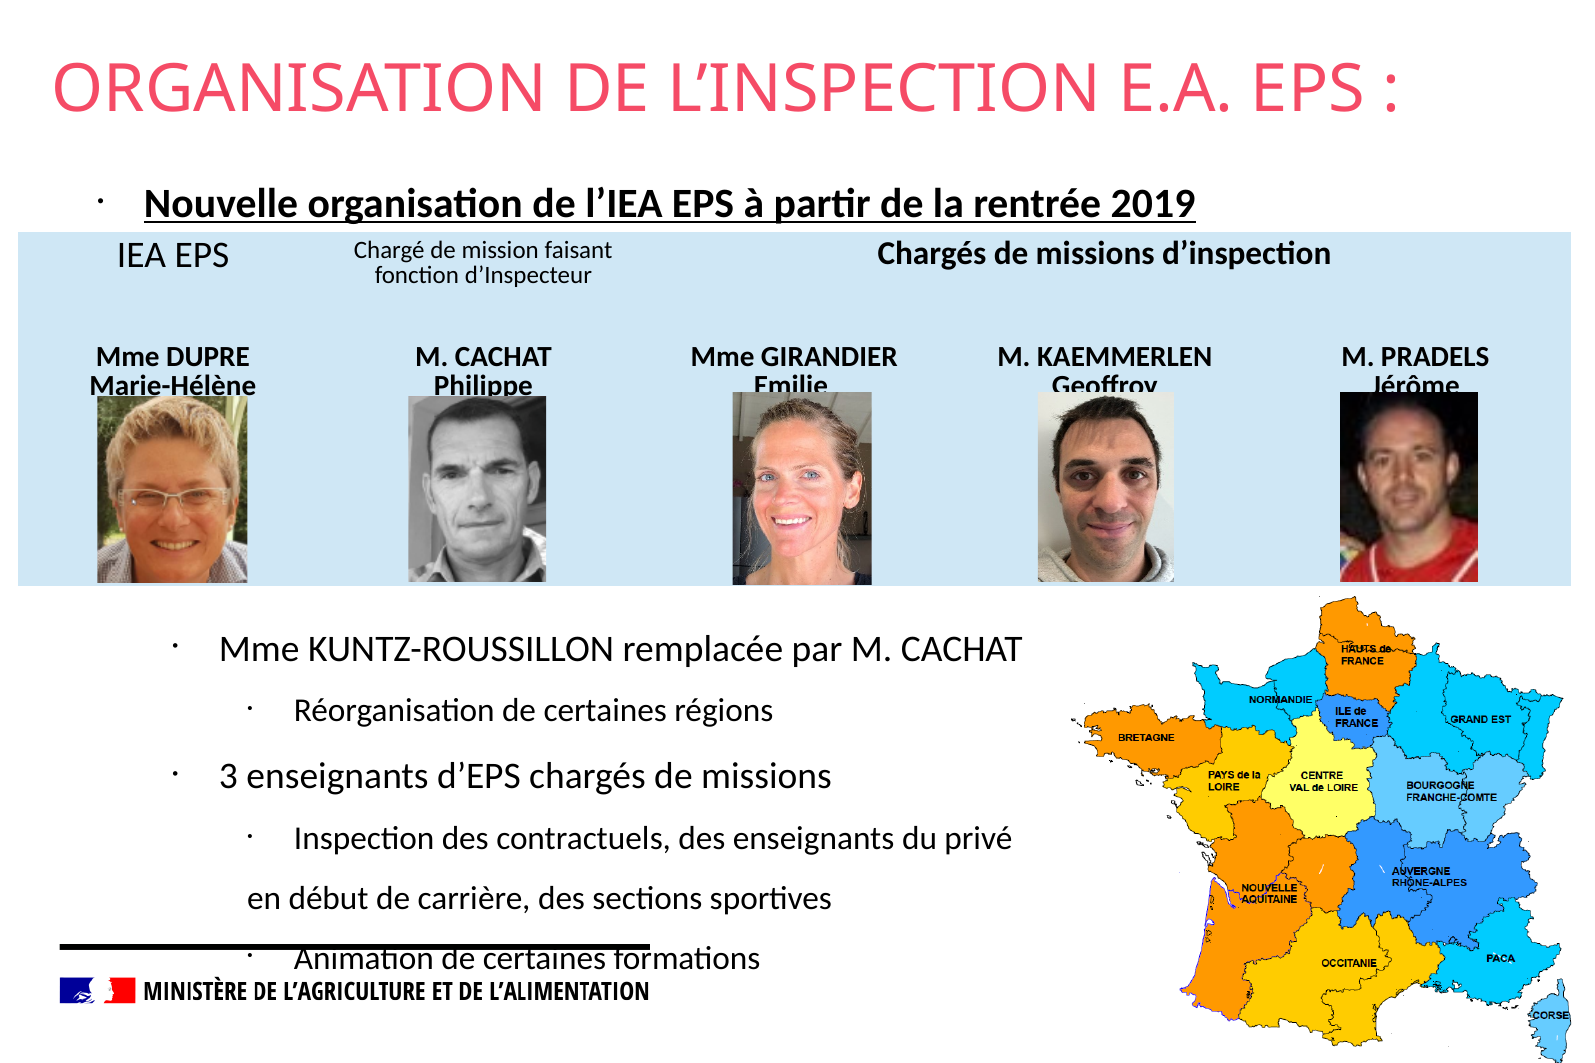

# ORGANISATION DE L’INSPECTION E.A. EPS :
Nouvelle organisation de l’IEA EPS à partir de la rentrée 2019
Mme KUNTZ-ROUSSILLON remplacée par M. CACHAT
Réorganisation de certaines régions
3 enseignants d’EPS chargés de missions
Inspection des contractuels, des enseignants du privé
en début de carrière, des sections sportives
Animation de certaines formations
| IEA EPS | Chargé de mission faisant fonction d’Inspecteur | Chargés de missions d’inspection | | |
| --- | --- | --- | --- | --- |
| Mme DUPRE Marie-Hélène | M. CACHAT Philippe | Mme GIRANDIER Emilie | M. KAEMMERLEN Geoffroy | M. PRADELS Jérôme |
| | | | | |